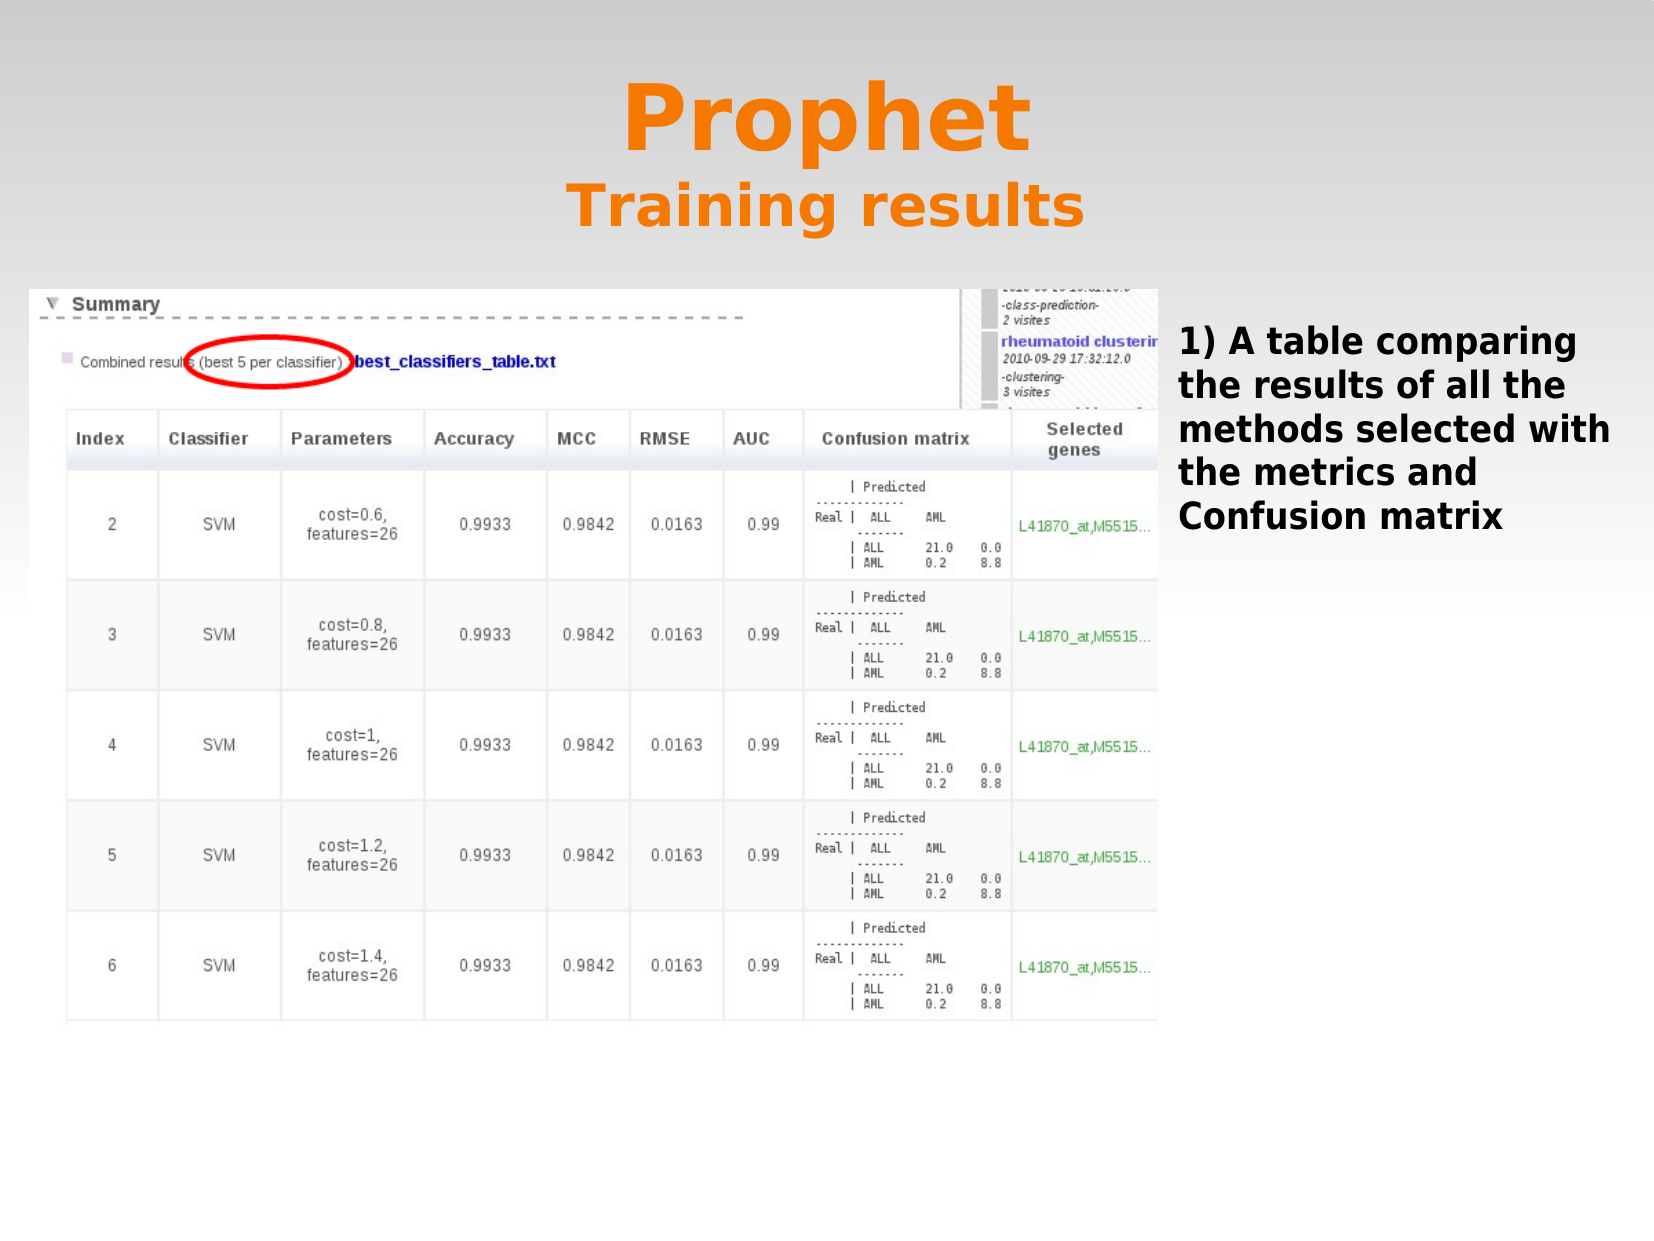

# Prophet Training results
1) A table comparing the results of all the methods selected with the metrics and Confusion matrix